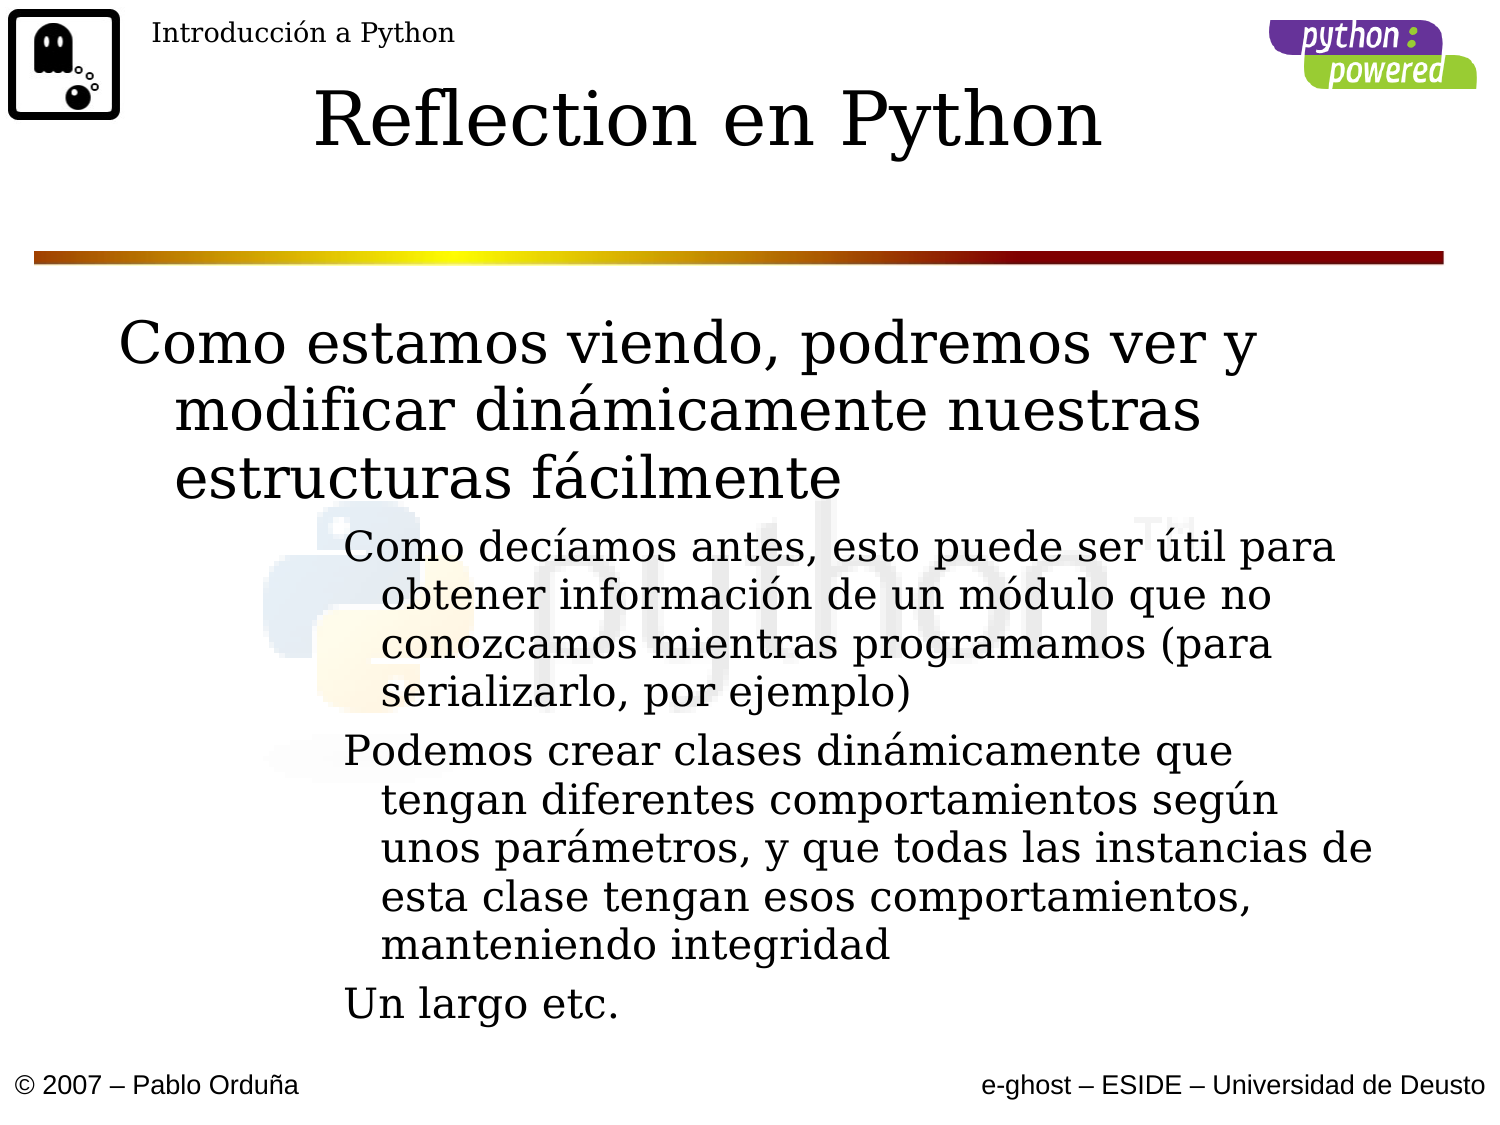

# Reflection en Python
Como estamos viendo, podremos ver y modificar dinámicamente nuestras estructuras fácilmente
Como decíamos antes, esto puede ser útil para obtener información de un módulo que no conozcamos mientras programamos (para serializarlo, por ejemplo)
Podemos crear clases dinámicamente que tengan diferentes comportamientos según unos parámetros, y que todas las instancias de esta clase tengan esos comportamientos, manteniendo integridad
Un largo etc.